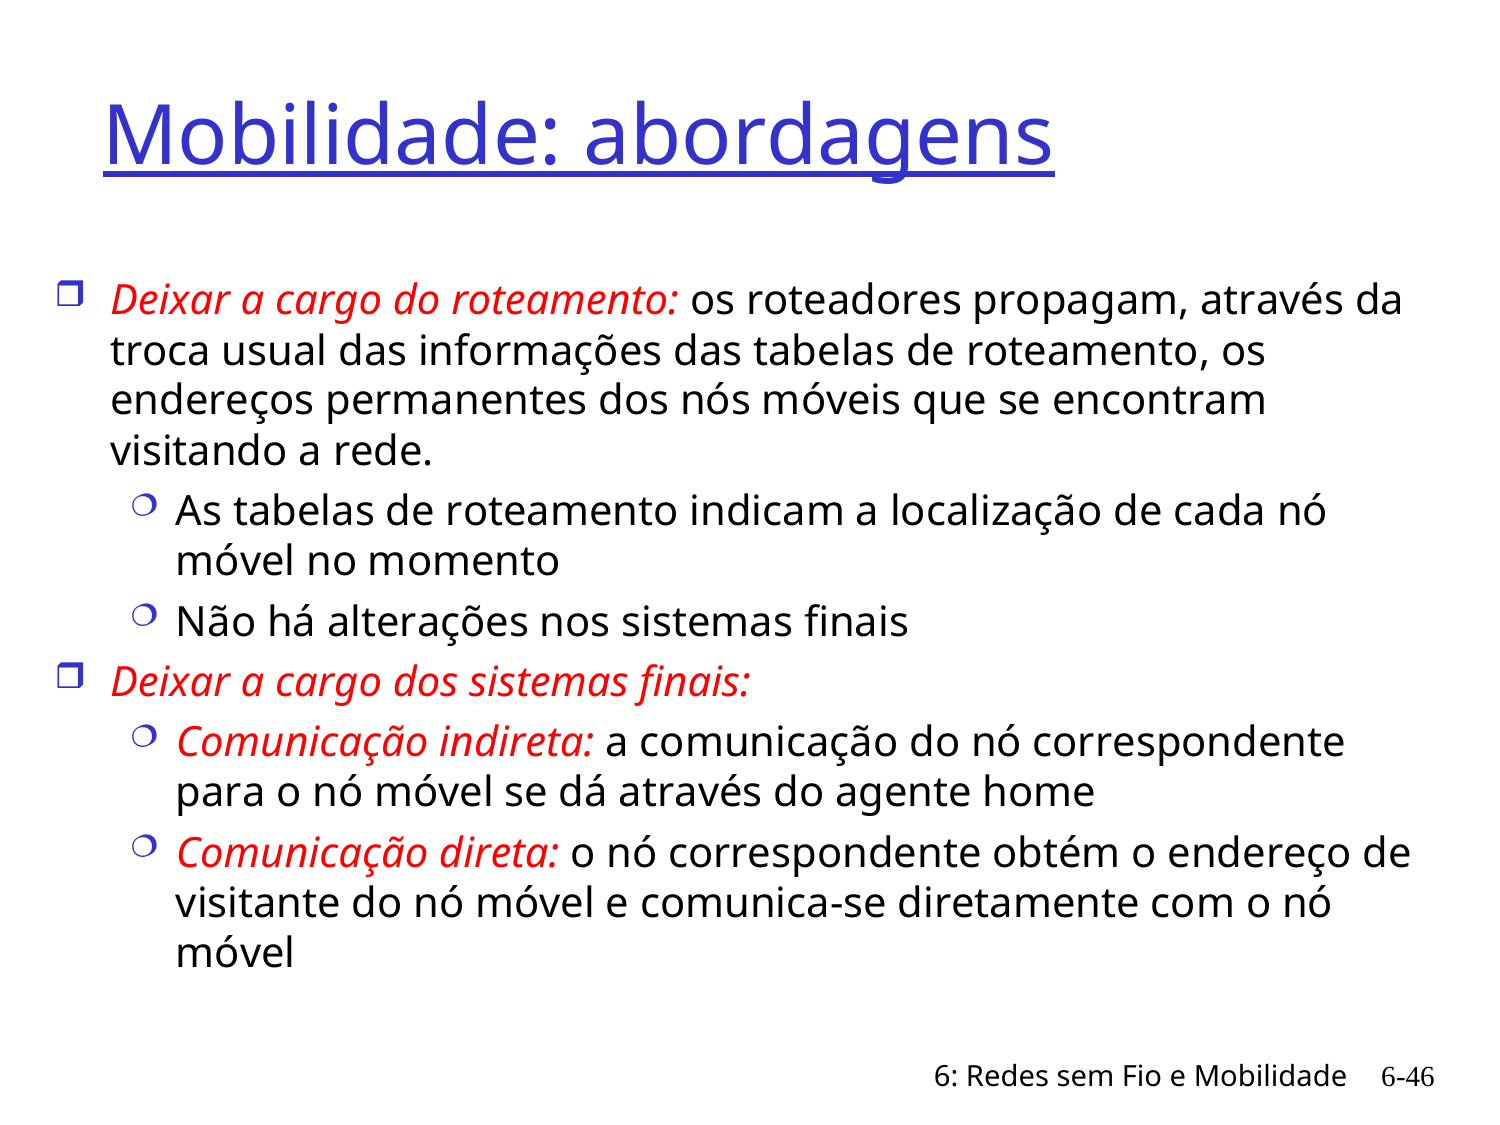

Mobilidade: abordagens
Deixar a cargo do roteamento: os roteadores propagam, através da troca usual das informações das tabelas de roteamento, os endereços permanentes dos nós móveis que se encontram visitando a rede.
As tabelas de roteamento indicam a localização de cada nó móvel no momento
Não há alterações nos sistemas finais
Deixar a cargo dos sistemas finais:
Comunicação indireta: a comunicação do nó correspondente para o nó móvel se dá através do agente home
Comunicação direta: o nó correspondente obtém o endereço de visitante do nó móvel e comunica-se diretamente com o nó móvel
6: Redes sem Fio e Mobilidade